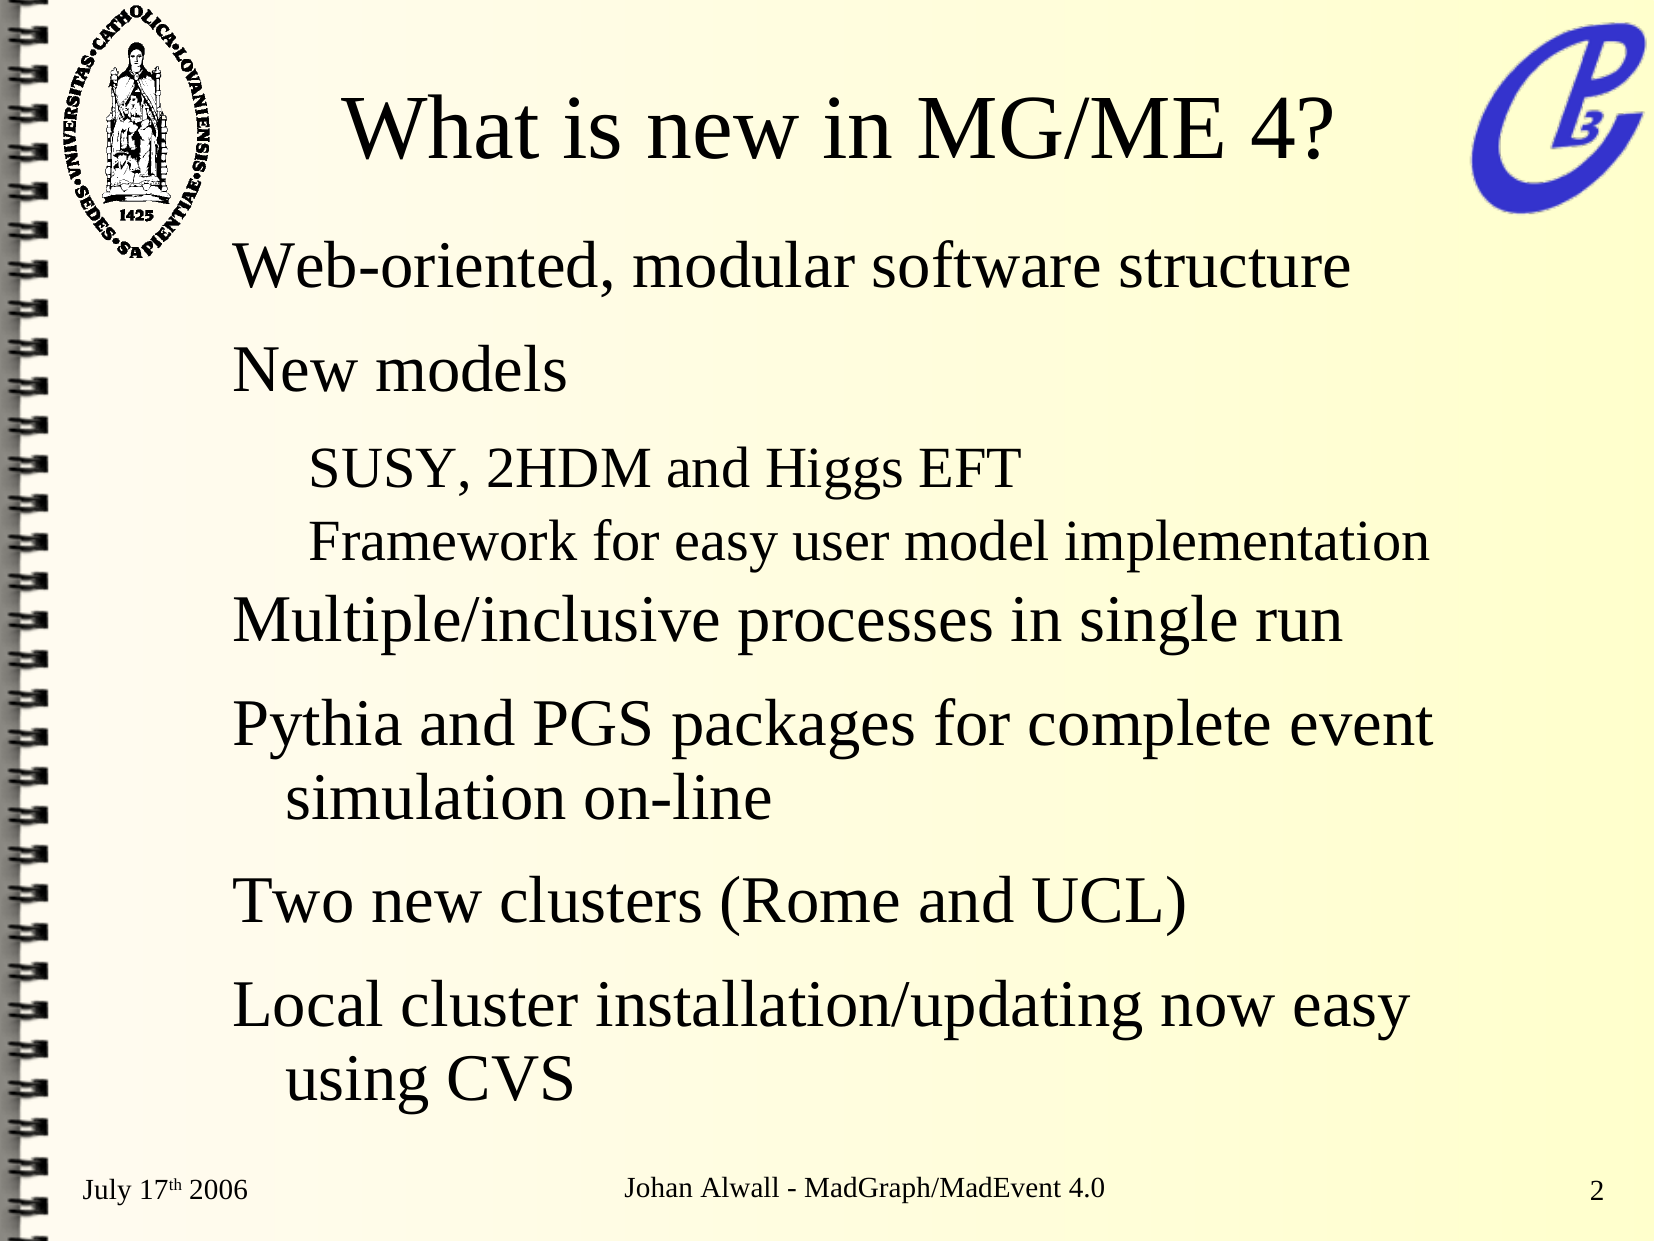

# What is new in MG/ME 4?
Web-oriented, modular software structure
New models
SUSY, 2HDM and Higgs EFT
Framework for easy user model implementation
Multiple/inclusive processes in single run
Pythia and PGS packages for complete event simulation on-line
Two new clusters (Rome and UCL)
Local cluster installation/updating now easy using CVS
Johan Alwall - MadGraph/MadEvent 4.0
July 17 2006
2